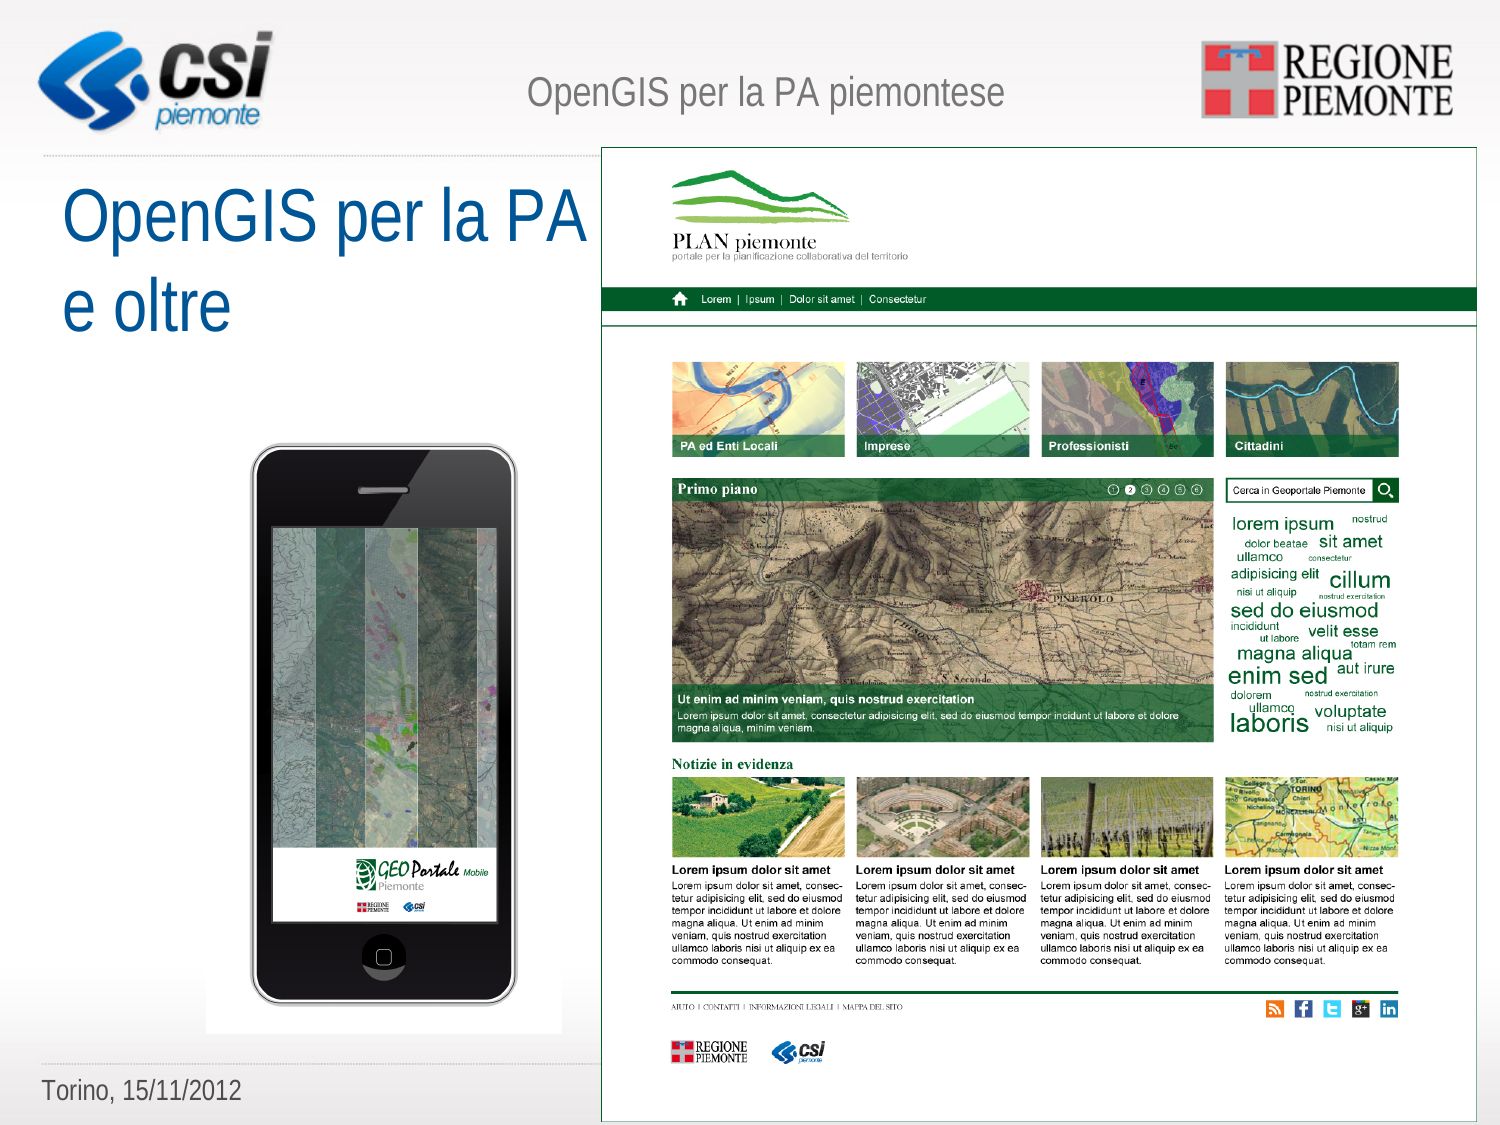

# OpenGIS per la PA e oltre